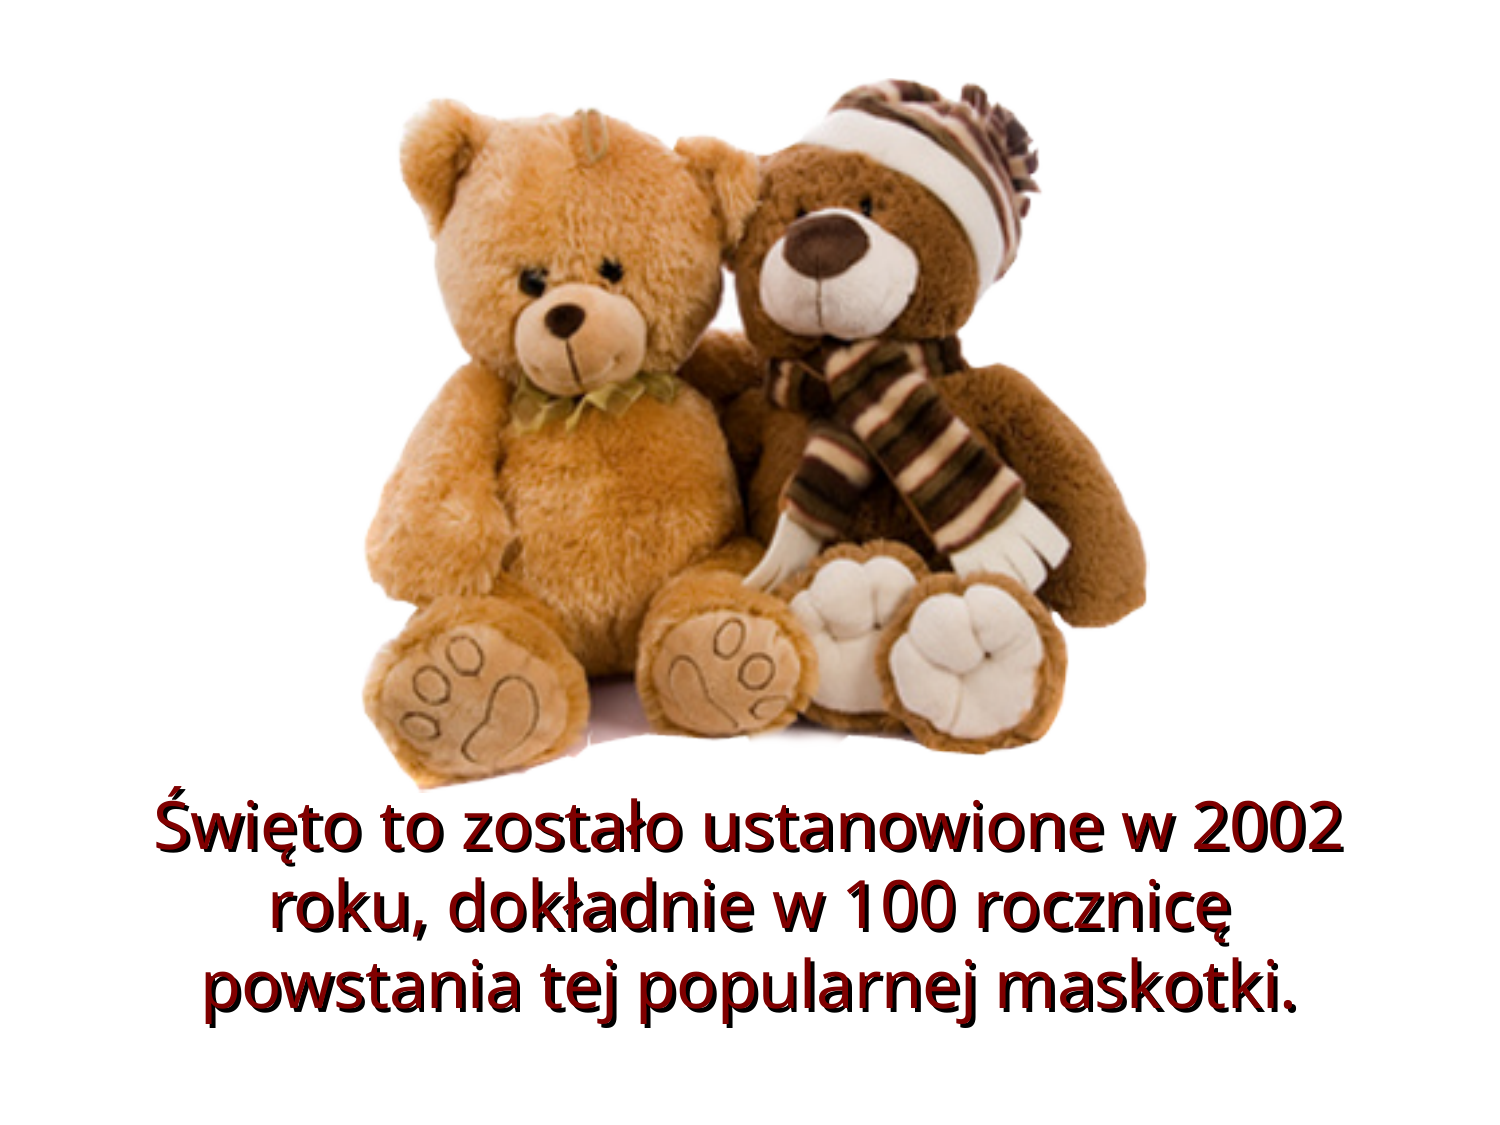

Święto to zostało ustanowione w 2002 roku, dokładnie w 100 rocznicę powstania tej popularnej maskotki.